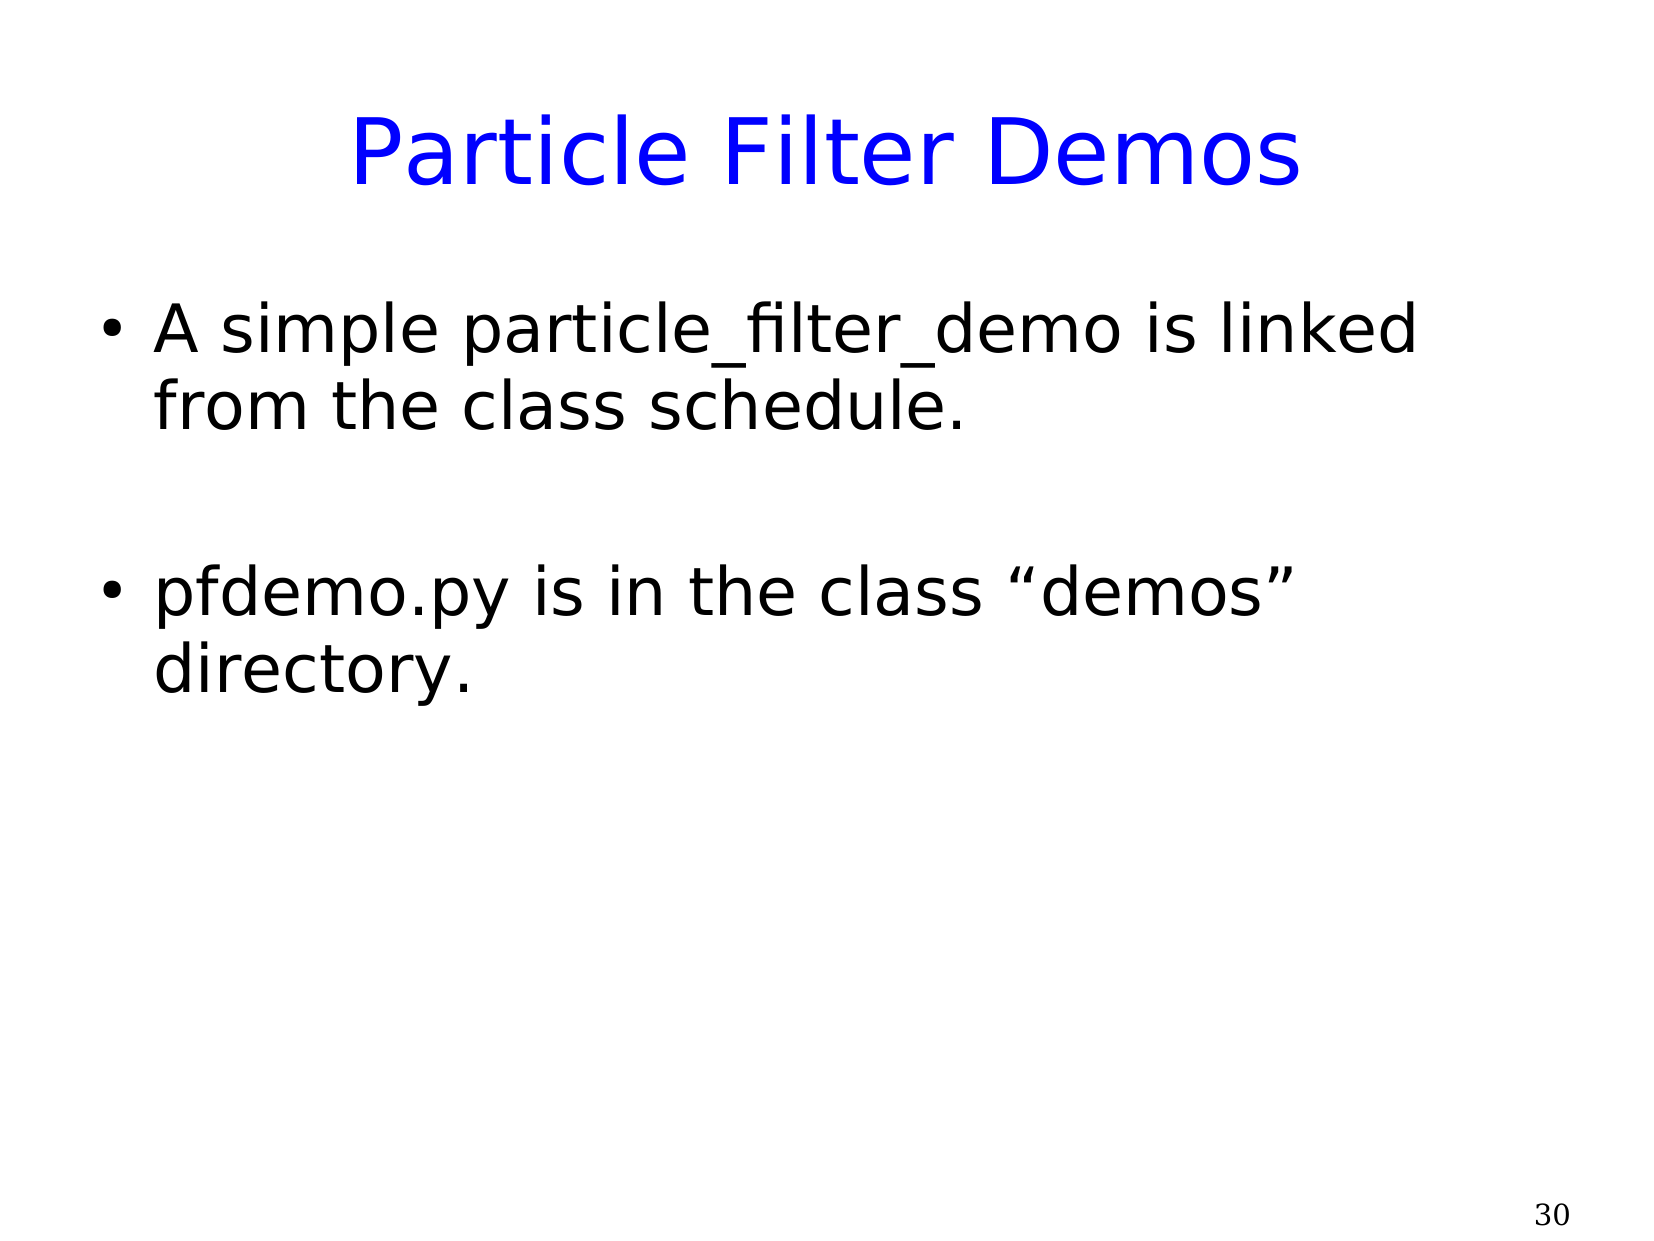

# Particle Filter Demos
A simple particle_filter_demo is linked from the class schedule.
pfdemo.py is in the class “demos” directory.
30